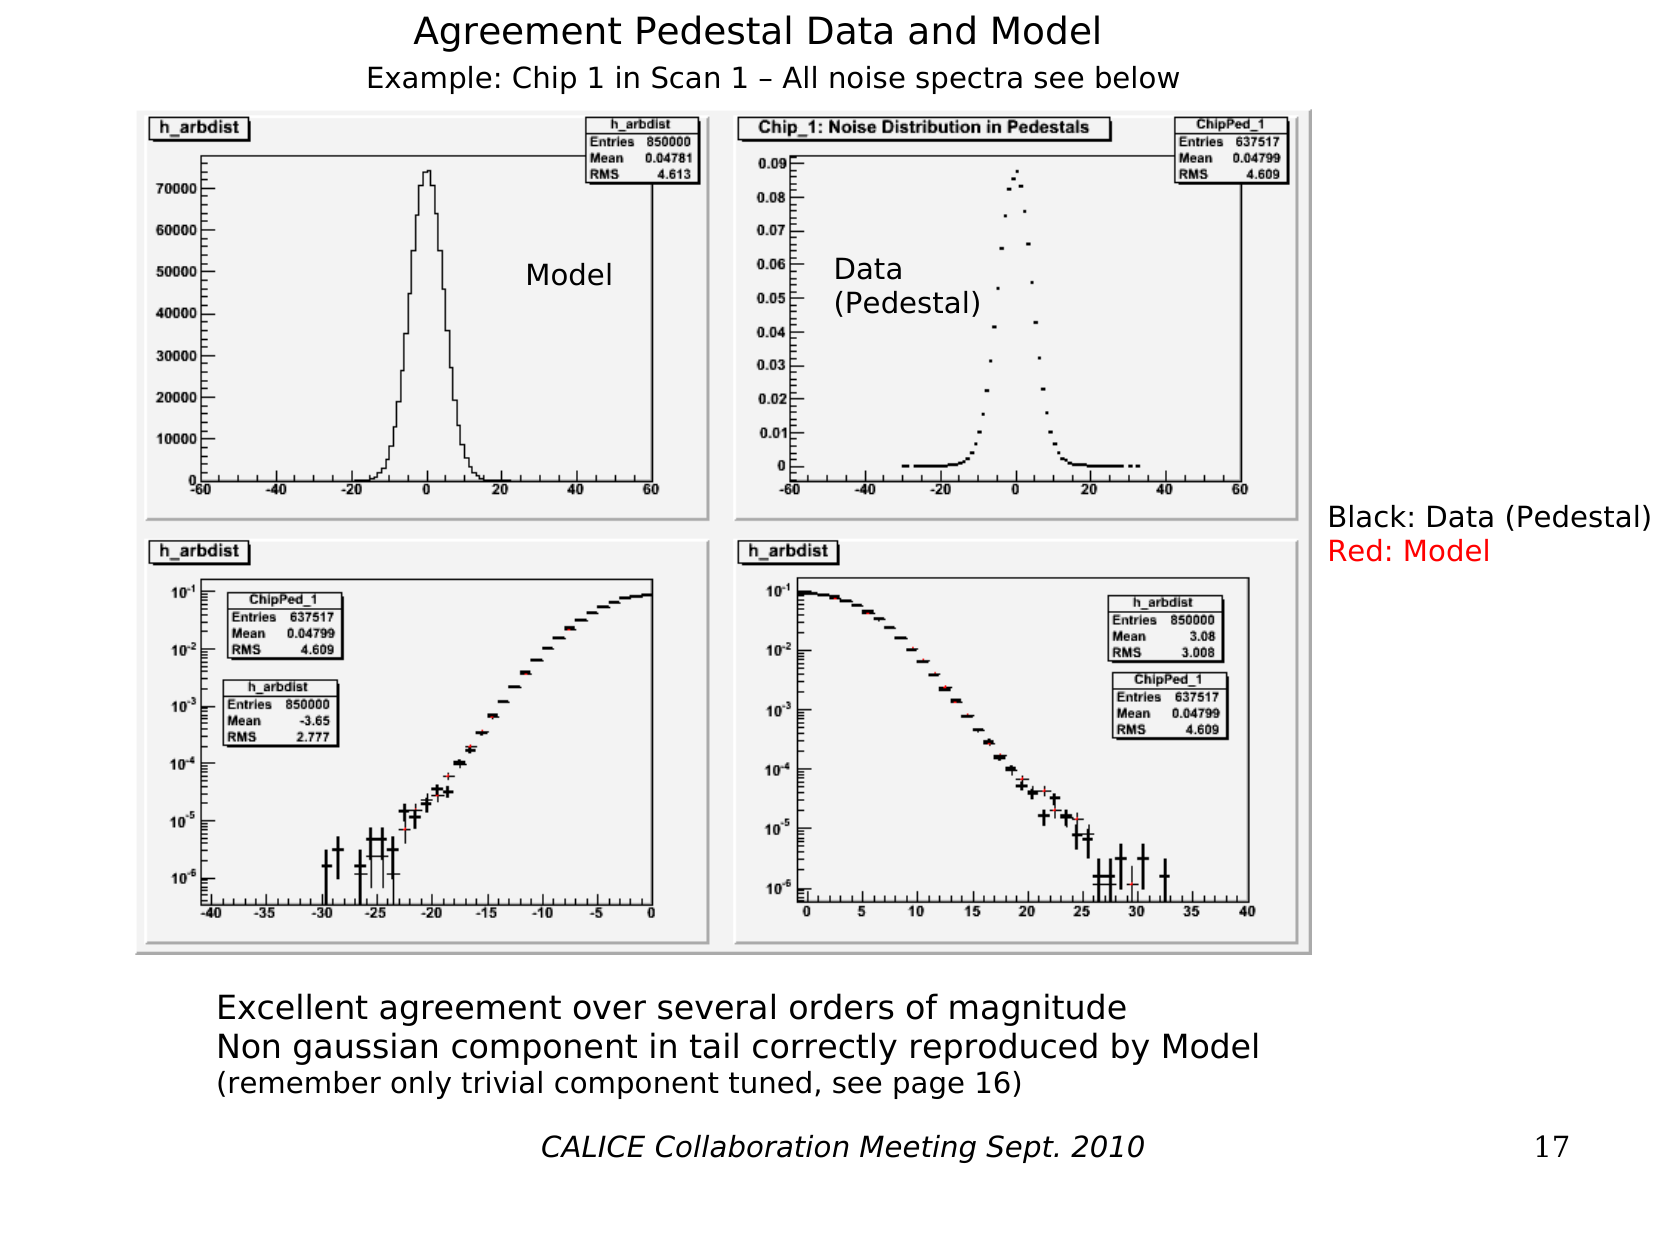

Agreement Pedestal Data and Model
Example: Chip 1 in Scan 1 – All noise spectra see below
Data
(Pedestal)
Model
Black: Data (Pedestal)
Red: Model
Excellent agreement over several orders of magnitude
Non gaussian component in tail correctly reproduced by Model
(remember only trivial component tuned, see page 16)
17